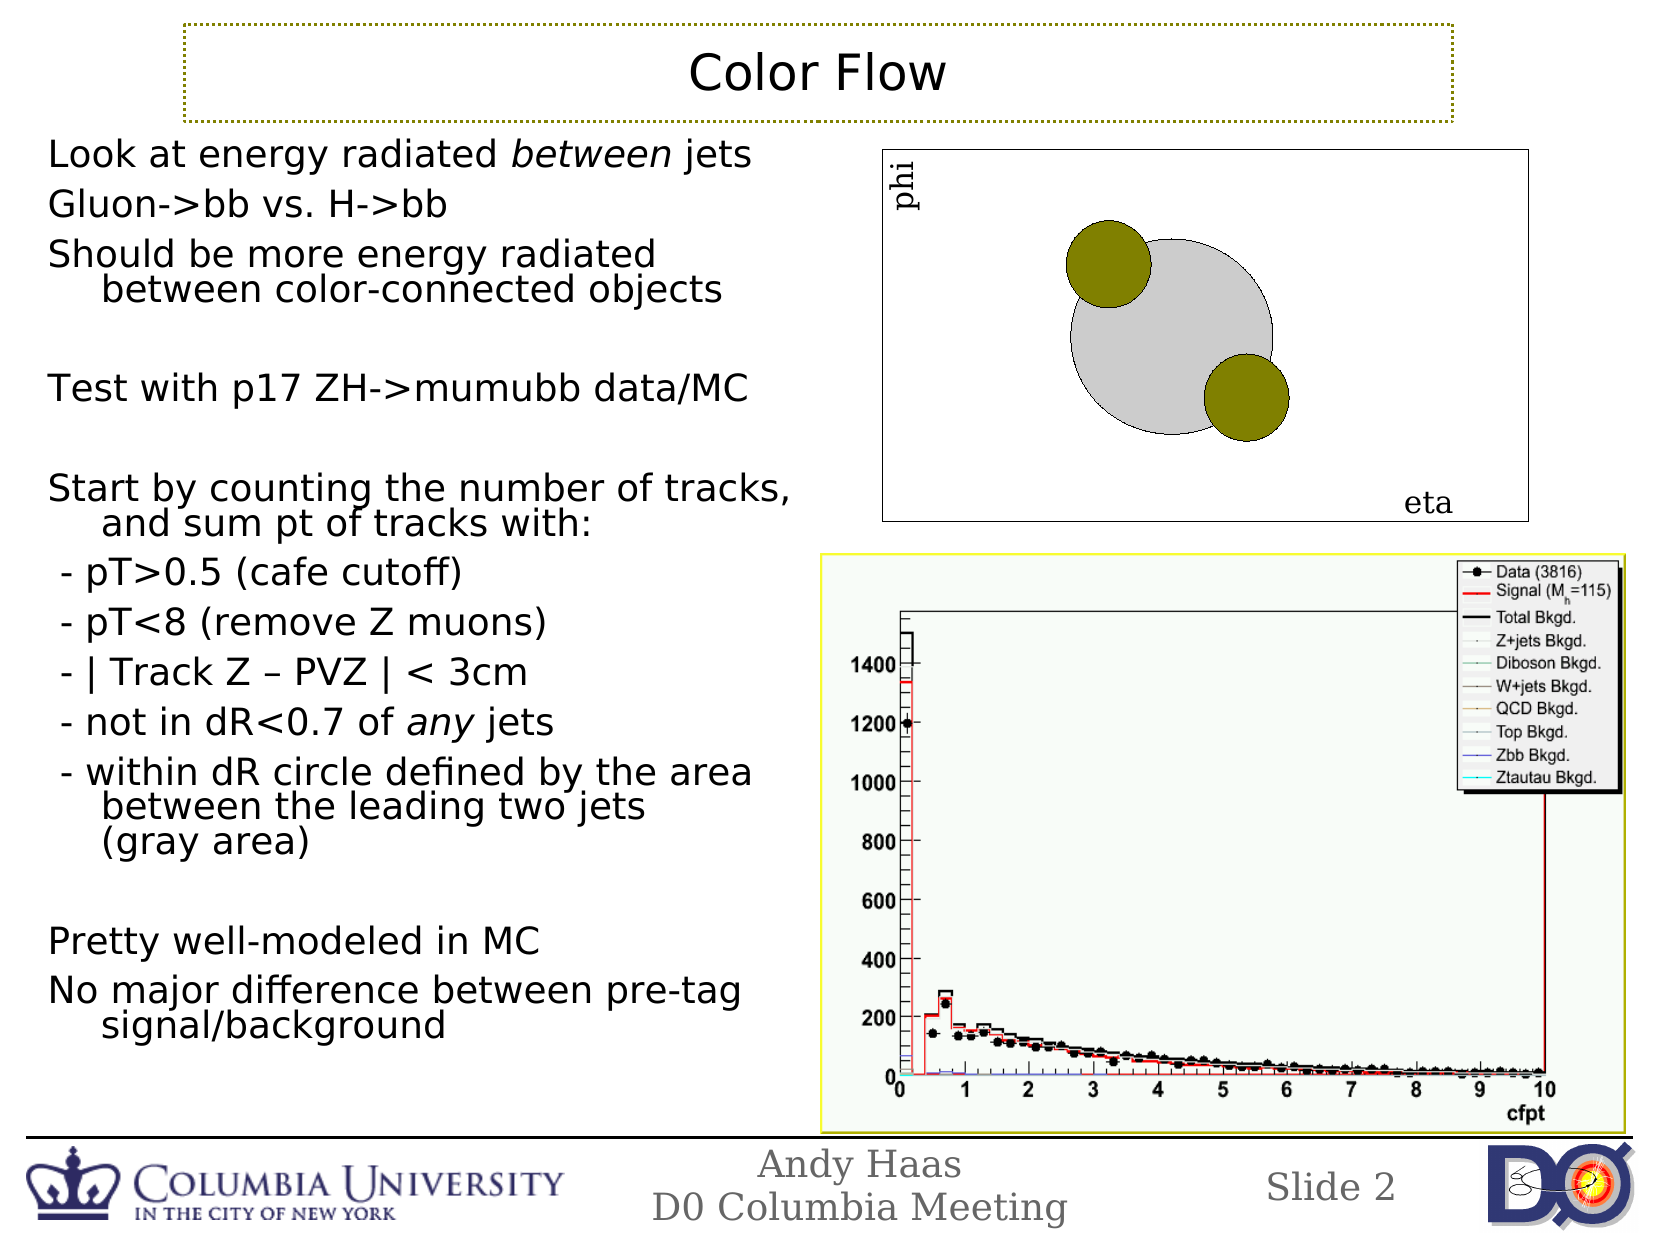

# Color Flow
Look at energy radiated between jets
Gluon->bb vs. H->bb
Should be more energy radiated between color-connected objects
Test with p17 ZH->mumubb data/MC
Start by counting the number of tracks, and sum pt of tracks with:
 - pT>0.5 (cafe cutoff)
 - pT<8 (remove Z muons)
 - | Track Z – PVZ | < 3cm
 - not in dR<0.7 of any jets
 - within dR circle defined by the area between the leading two jets
(gray area)
Pretty well-modeled in MC
No major difference between pre-tag signal/background
phi
eta